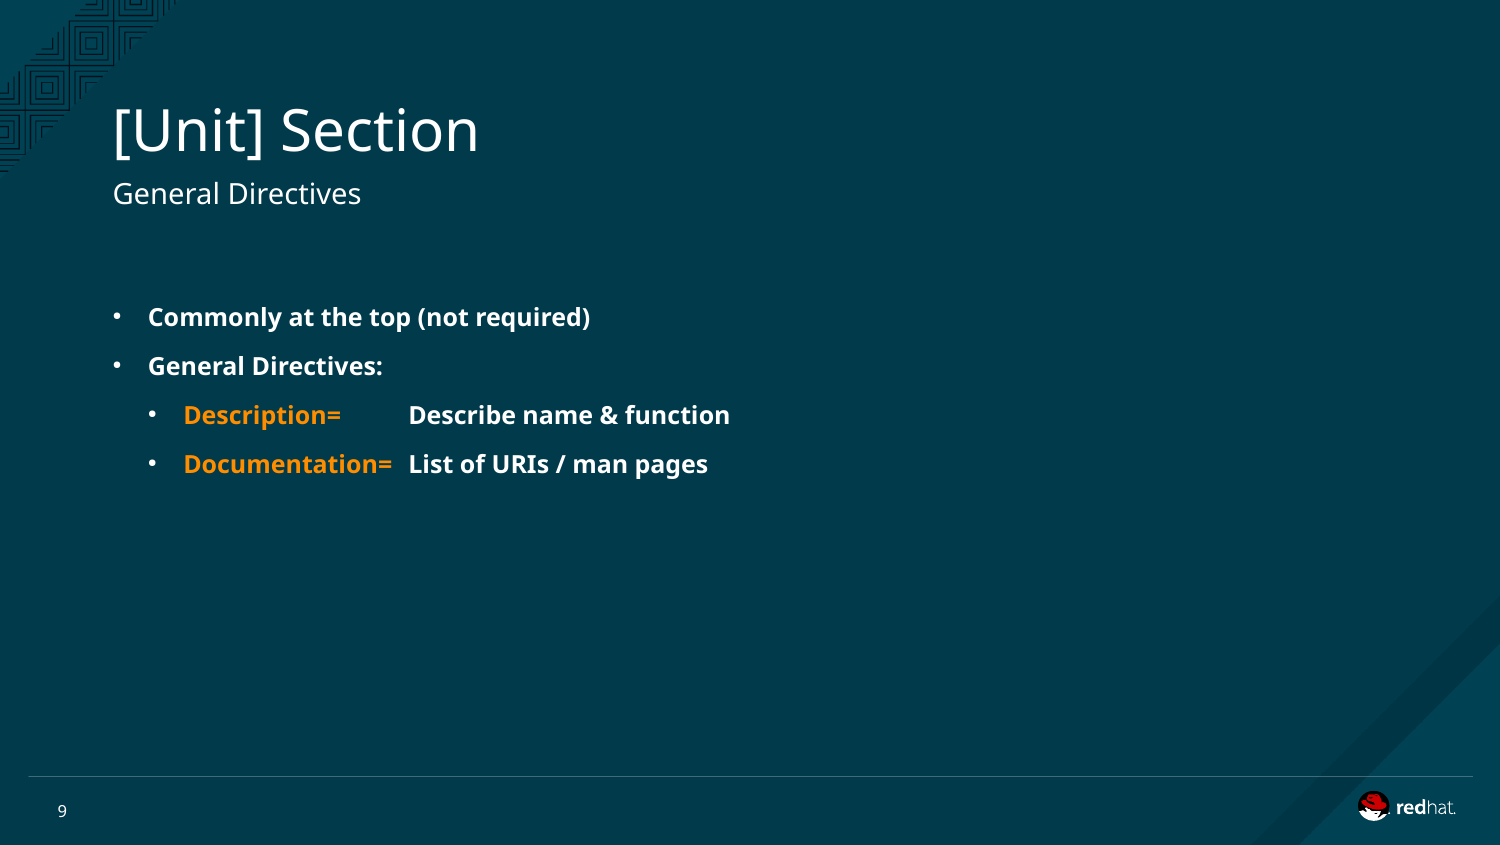

# [Unit] Section
General Directives
Commonly at the top (not required)
General Directives:
Description=	Describe name & function
Documentation=	List of URIs / man pages
9